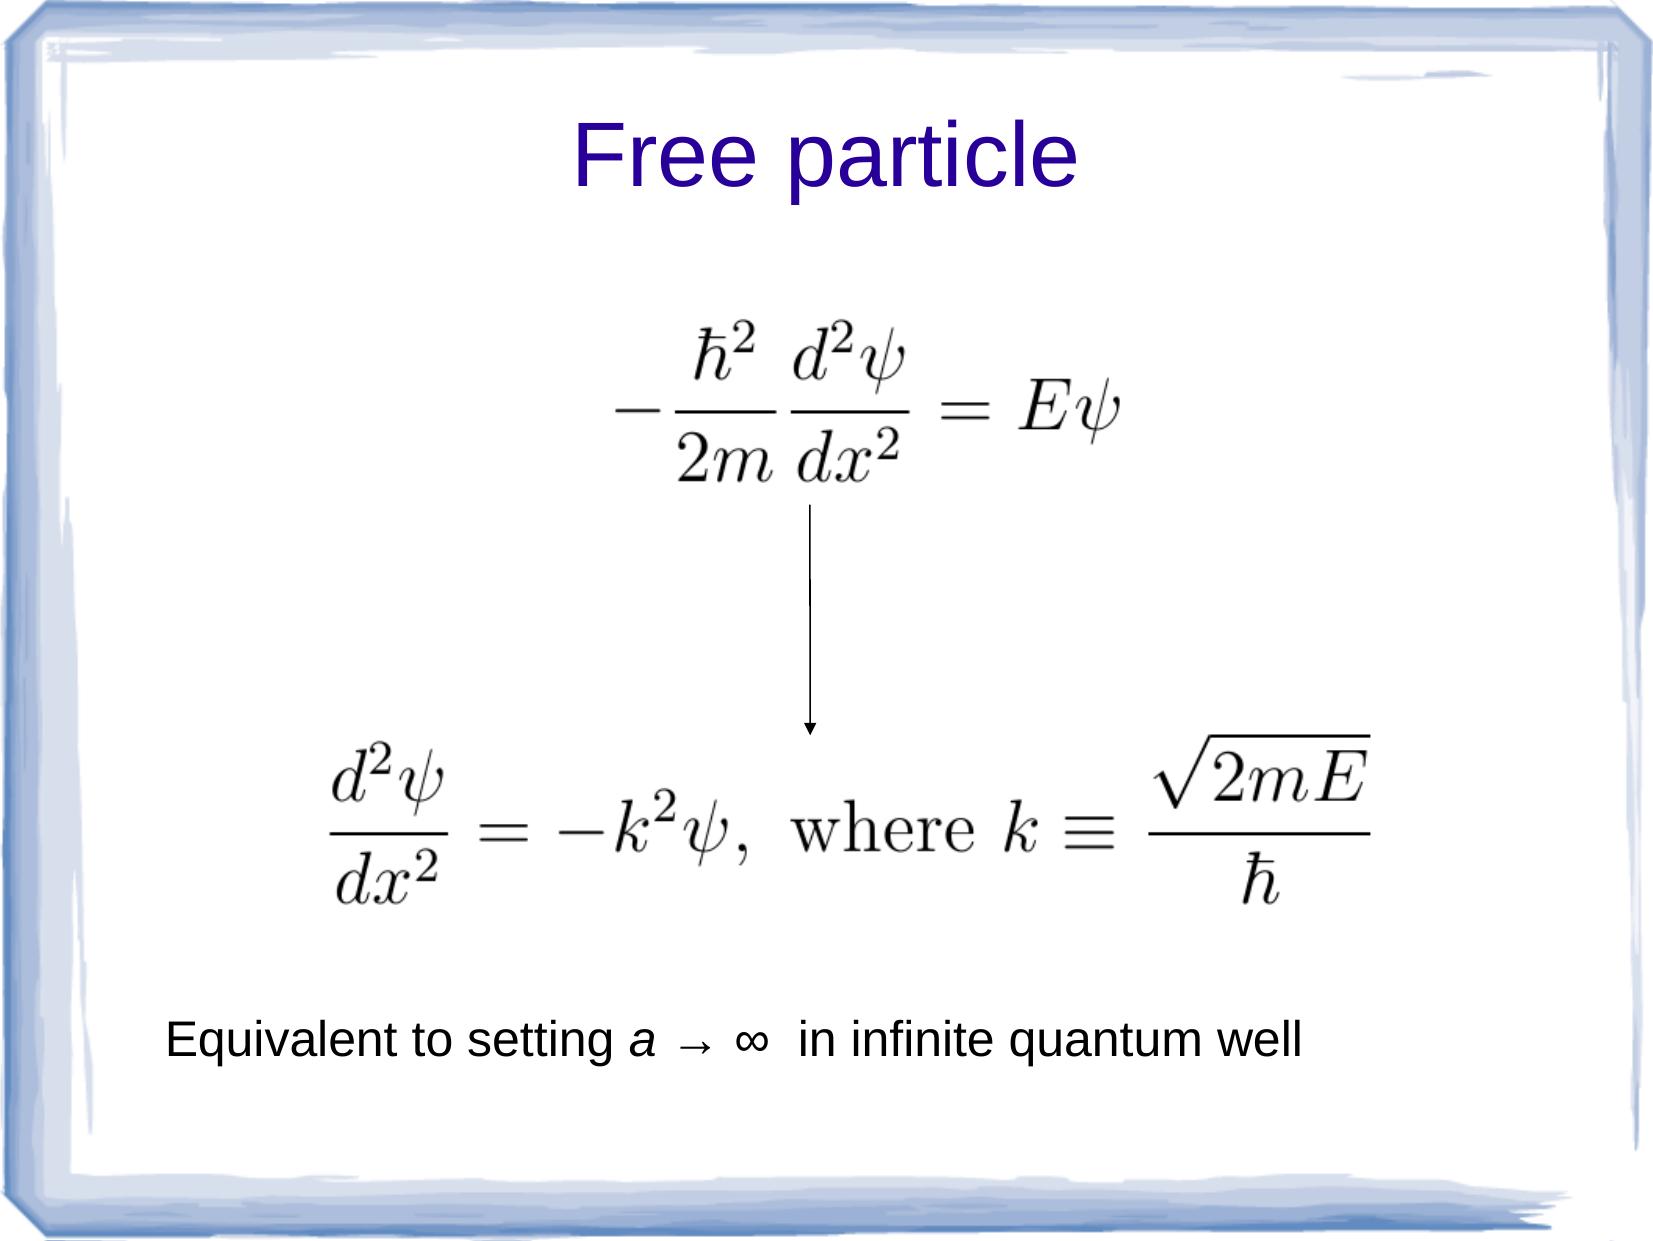

# Free particle
Equivalent to setting a → ∞ in infinite quantum well